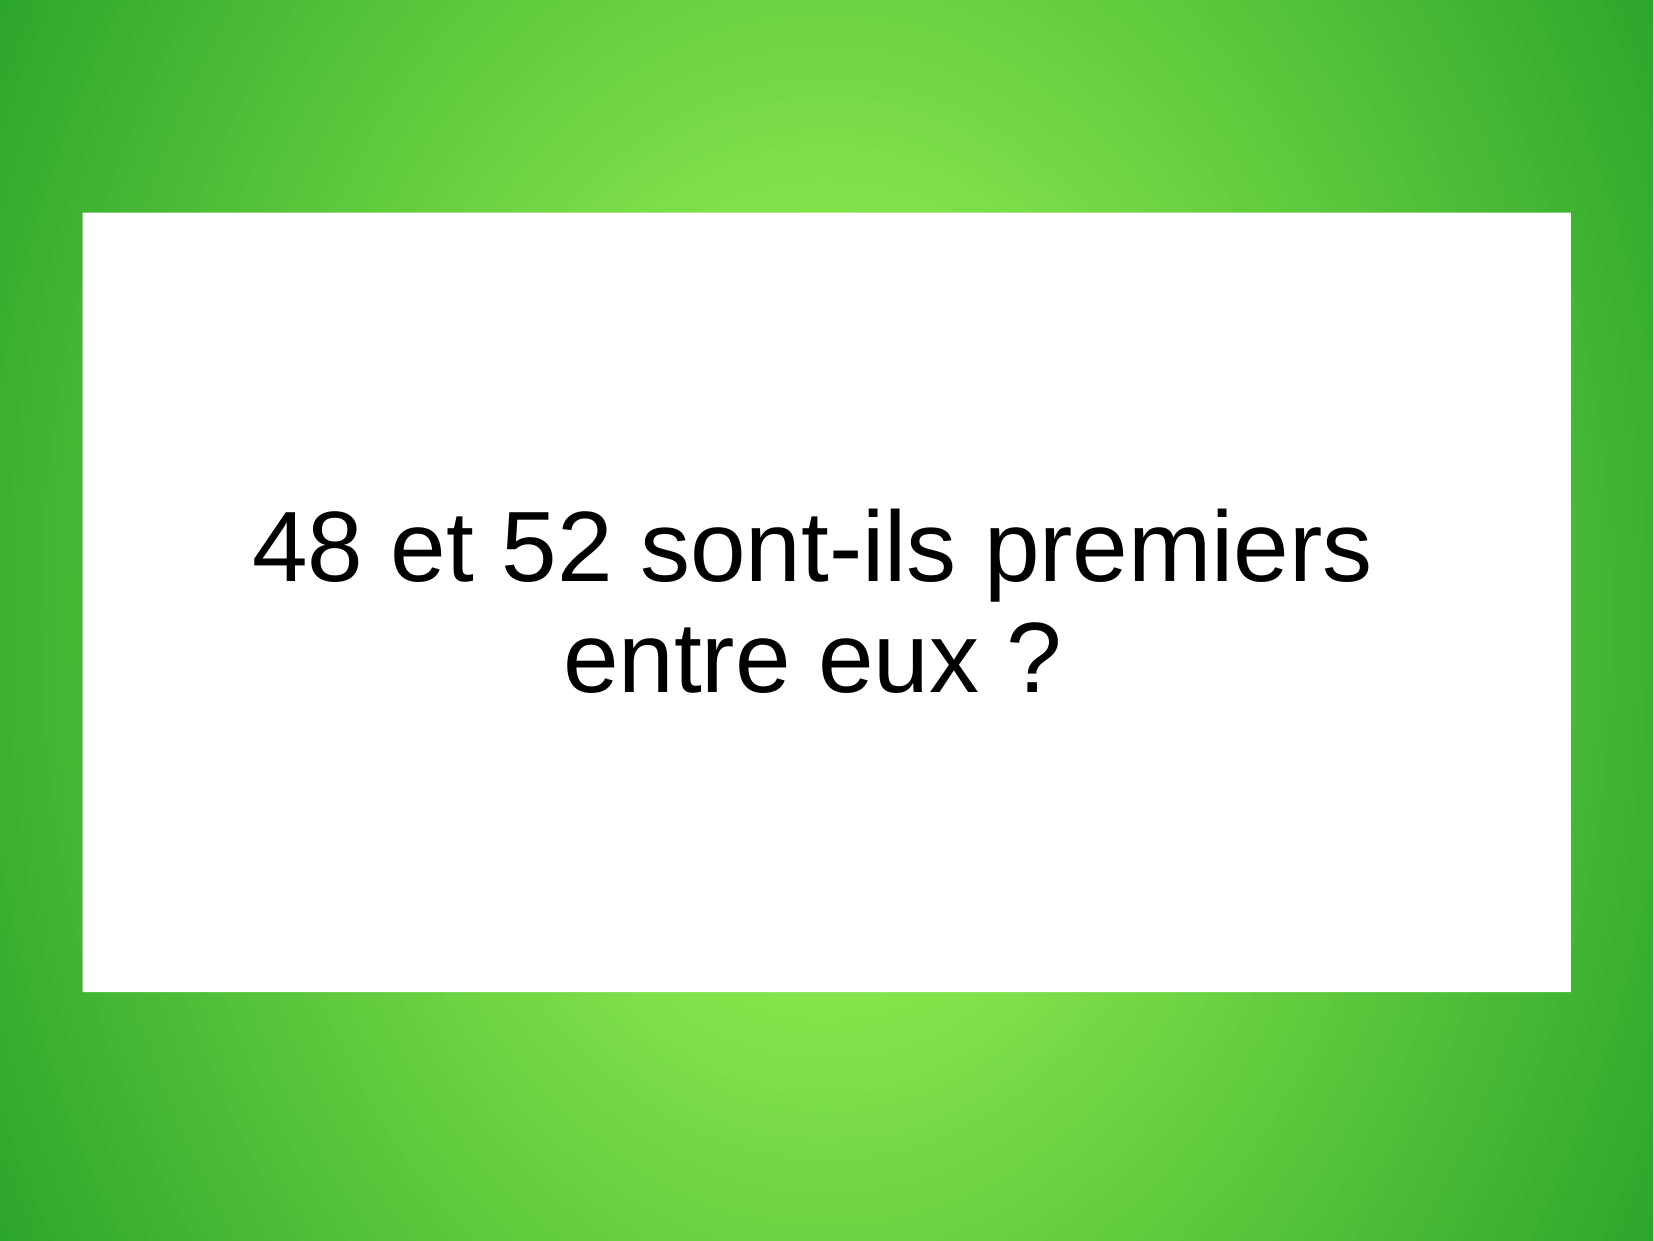

# 48 et 52 sont-ils premiers
entre eux ?